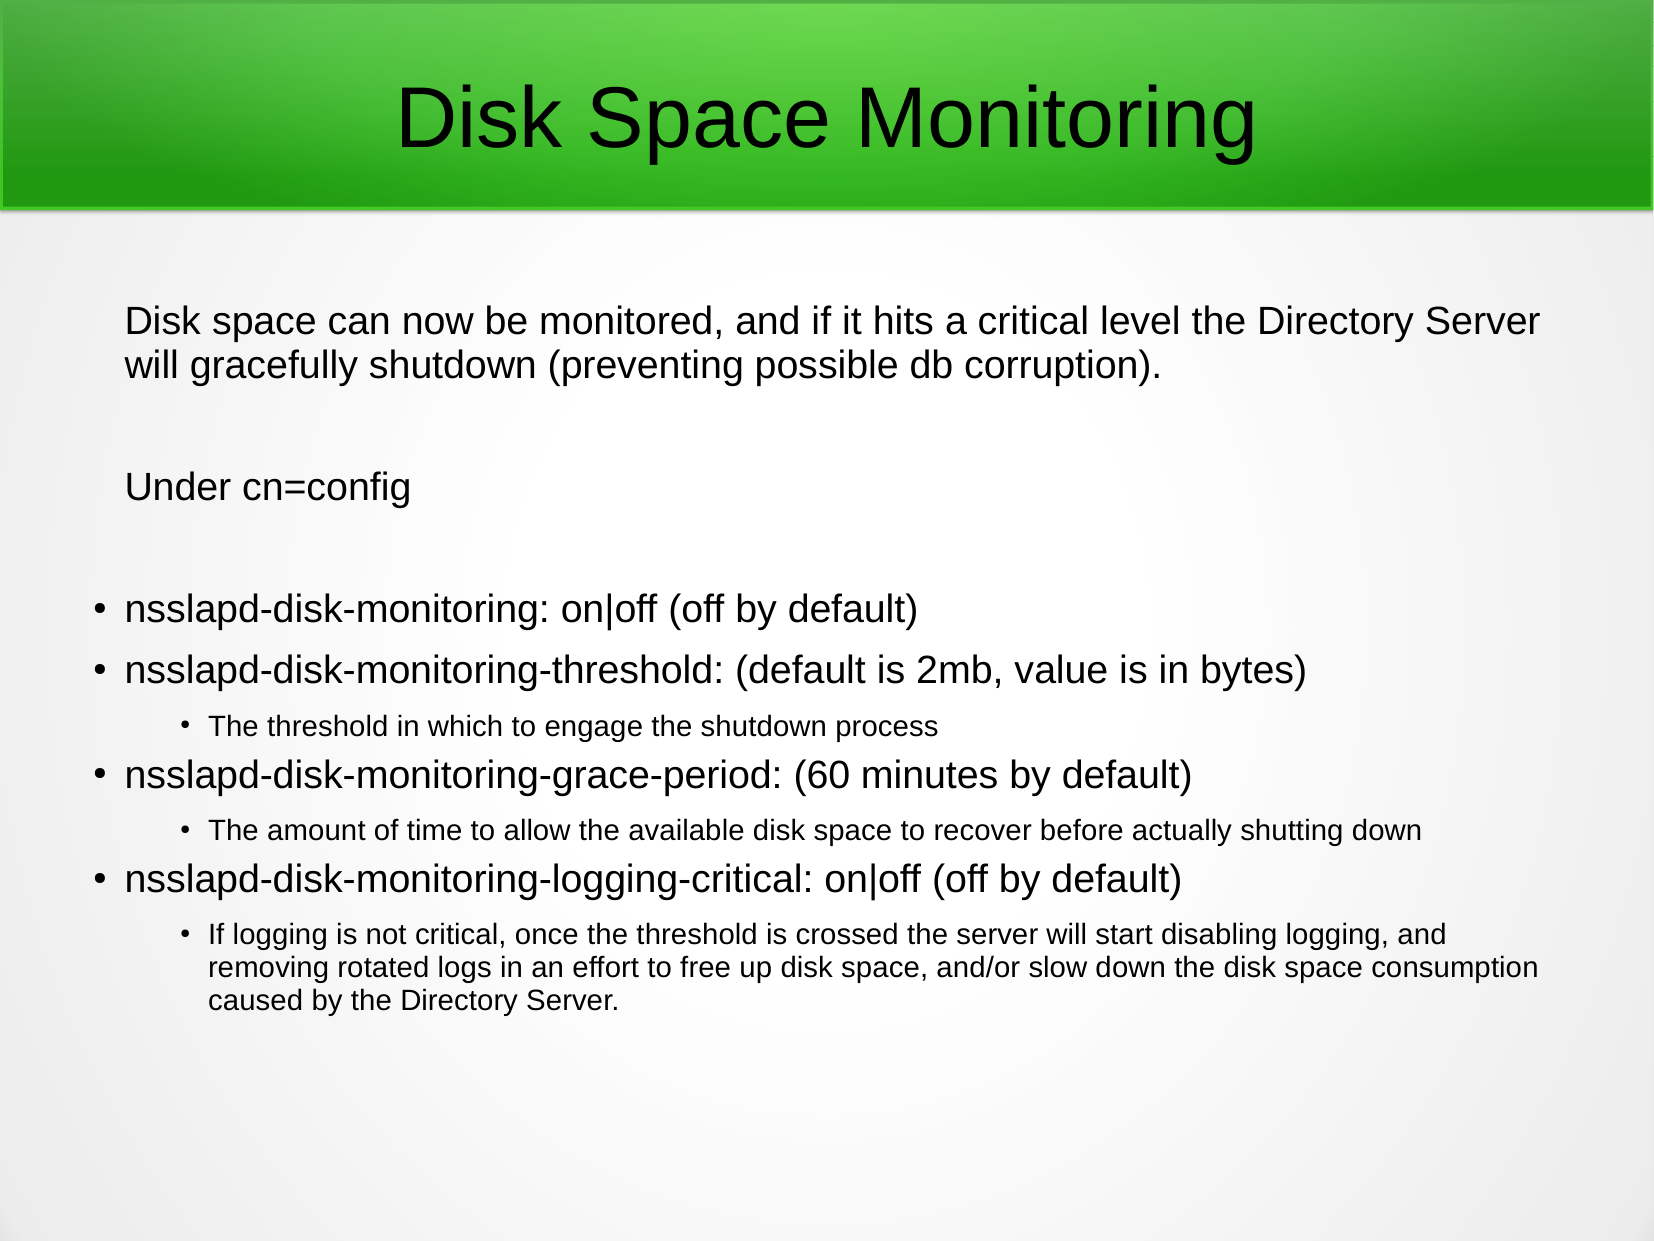

# Disk Space Monitoring
Disk space can now be monitored, and if it hits a critical level the Directory Server will gracefully shutdown (preventing possible db corruption).
Under cn=config
nsslapd-disk-monitoring: on|off (off by default)
nsslapd-disk-monitoring-threshold: (default is 2mb, value is in bytes)
The threshold in which to engage the shutdown process
nsslapd-disk-monitoring-grace-period: (60 minutes by default)
The amount of time to allow the available disk space to recover before actually shutting down
nsslapd-disk-monitoring-logging-critical: on|off (off by default)
If logging is not critical, once the threshold is crossed the server will start disabling logging, and removing rotated logs in an effort to free up disk space, and/or slow down the disk space consumption caused by the Directory Server.